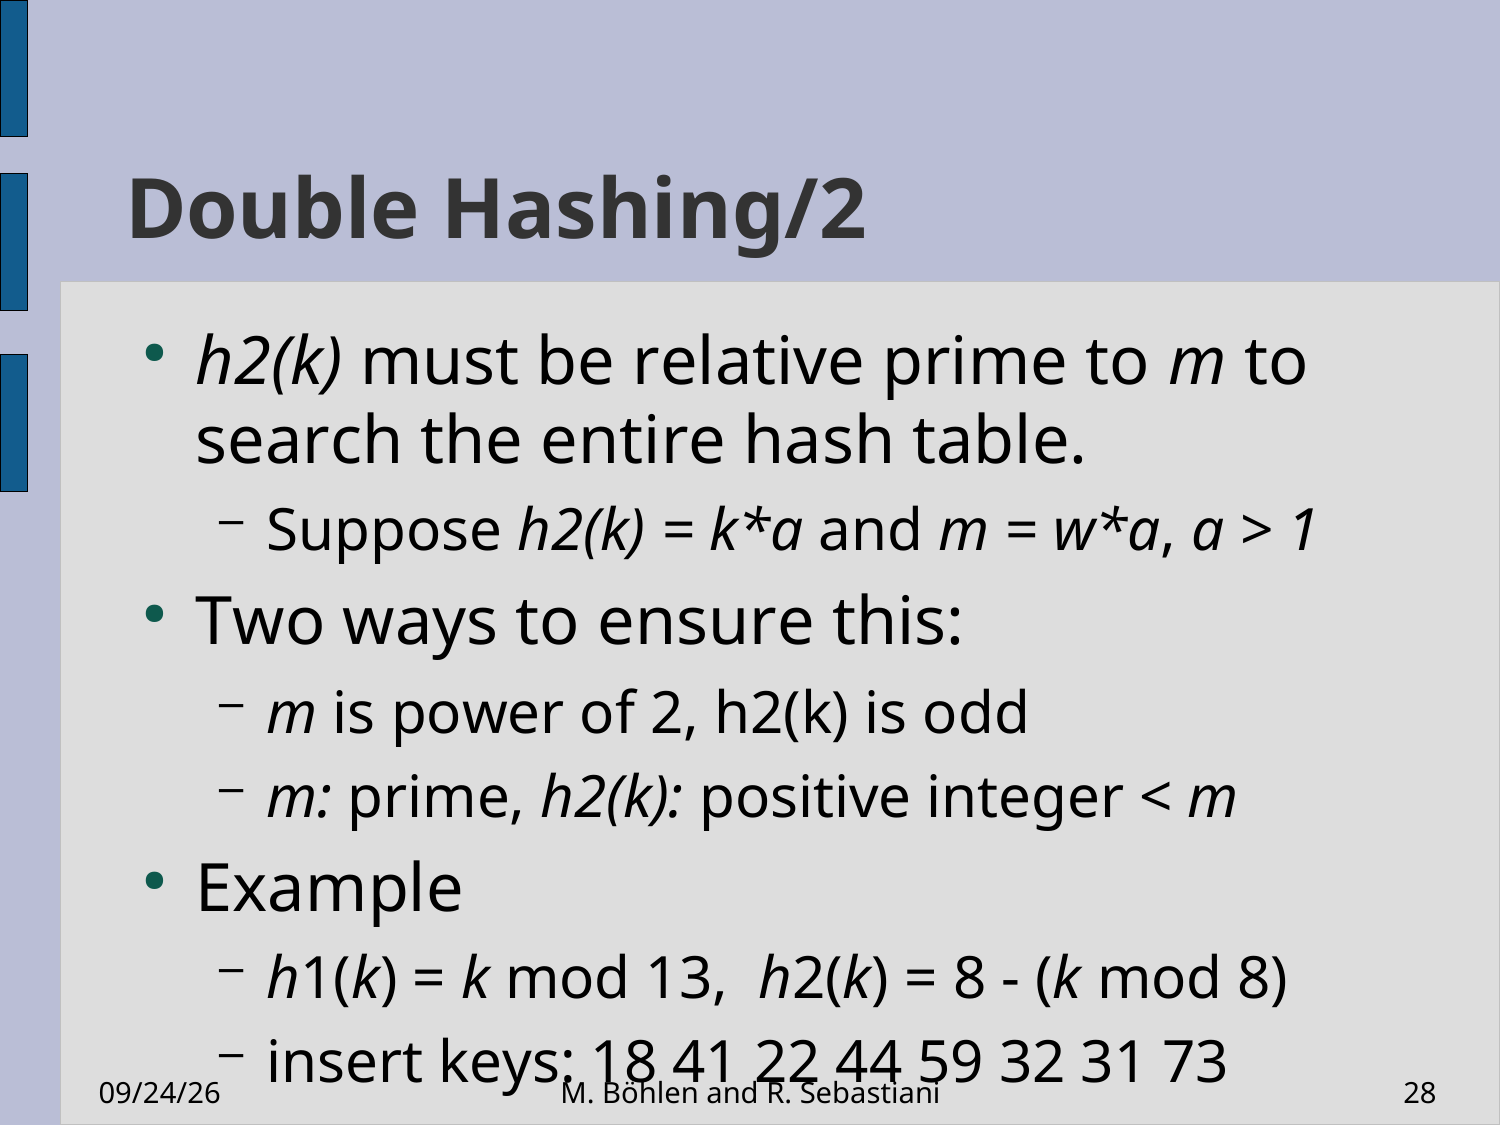

# Double Hashing/2
h2(k) must be relative prime to m to search the entire hash table.
Suppose h2(k) = k*a and m = w*a, a > 1
Two ways to ensure this:
m is power of 2, h2(k) is odd
m: prime, h2(k): positive integer < m
Example
h1(k) = k mod 13, h2(k) = 8 - (k mod 8)
insert keys: 18 41 22 44 59 32 31 73
M. Böhlen and R. Sebastiani
28